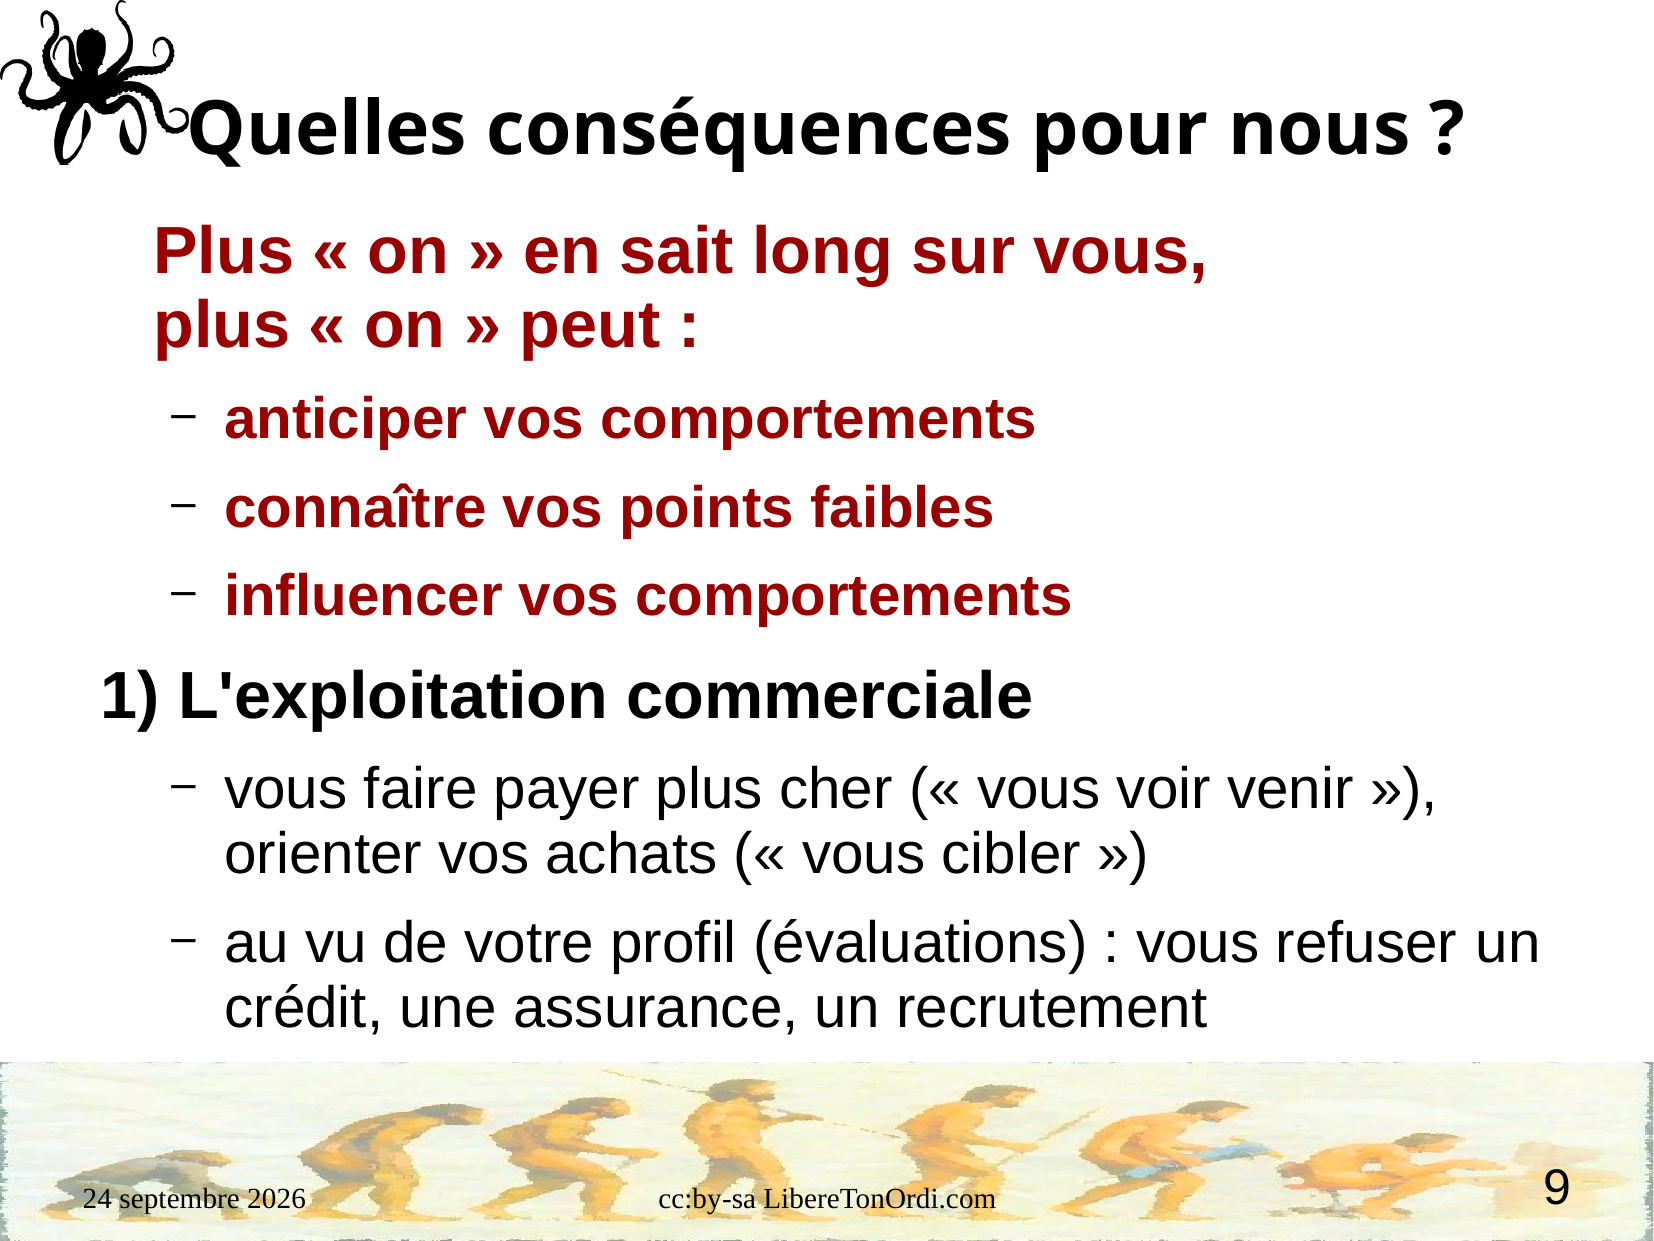

# Quelles conséquences pour nous ?
Plus « on » en sait long sur vous,
plus « on » peut :
anticiper vos comportements
connaître vos points faibles
influencer vos comportements
 L'exploitation commerciale
vous faire payer plus cher (« vous voir venir »), orienter vos achats (« vous cibler »)
au vu de votre profil (évaluations) : vous refuser un crédit, une assurance, un recrutement
cc:by-sa LibereTonOrdi.com
9